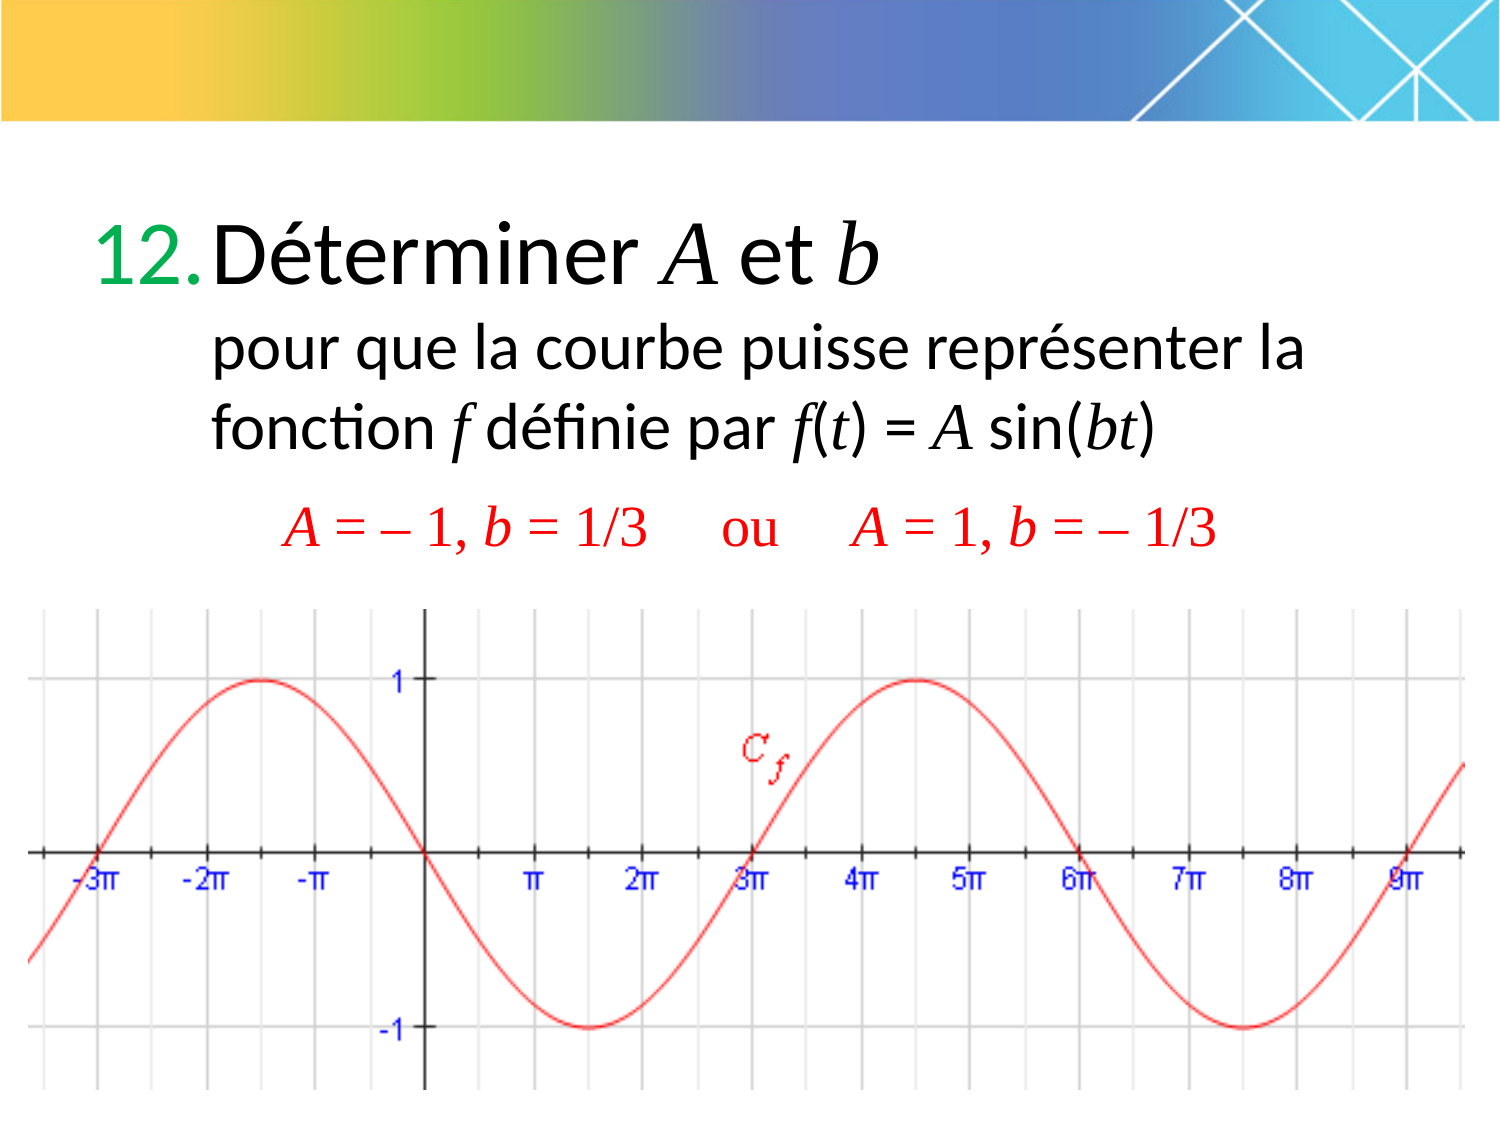

# Déterminer A et b pour que la courbe puisse représenter la fonction f définie par f(t) = A sin(bt)
A = – 1, b = 1/3 ou A = 1, b = – 1/3